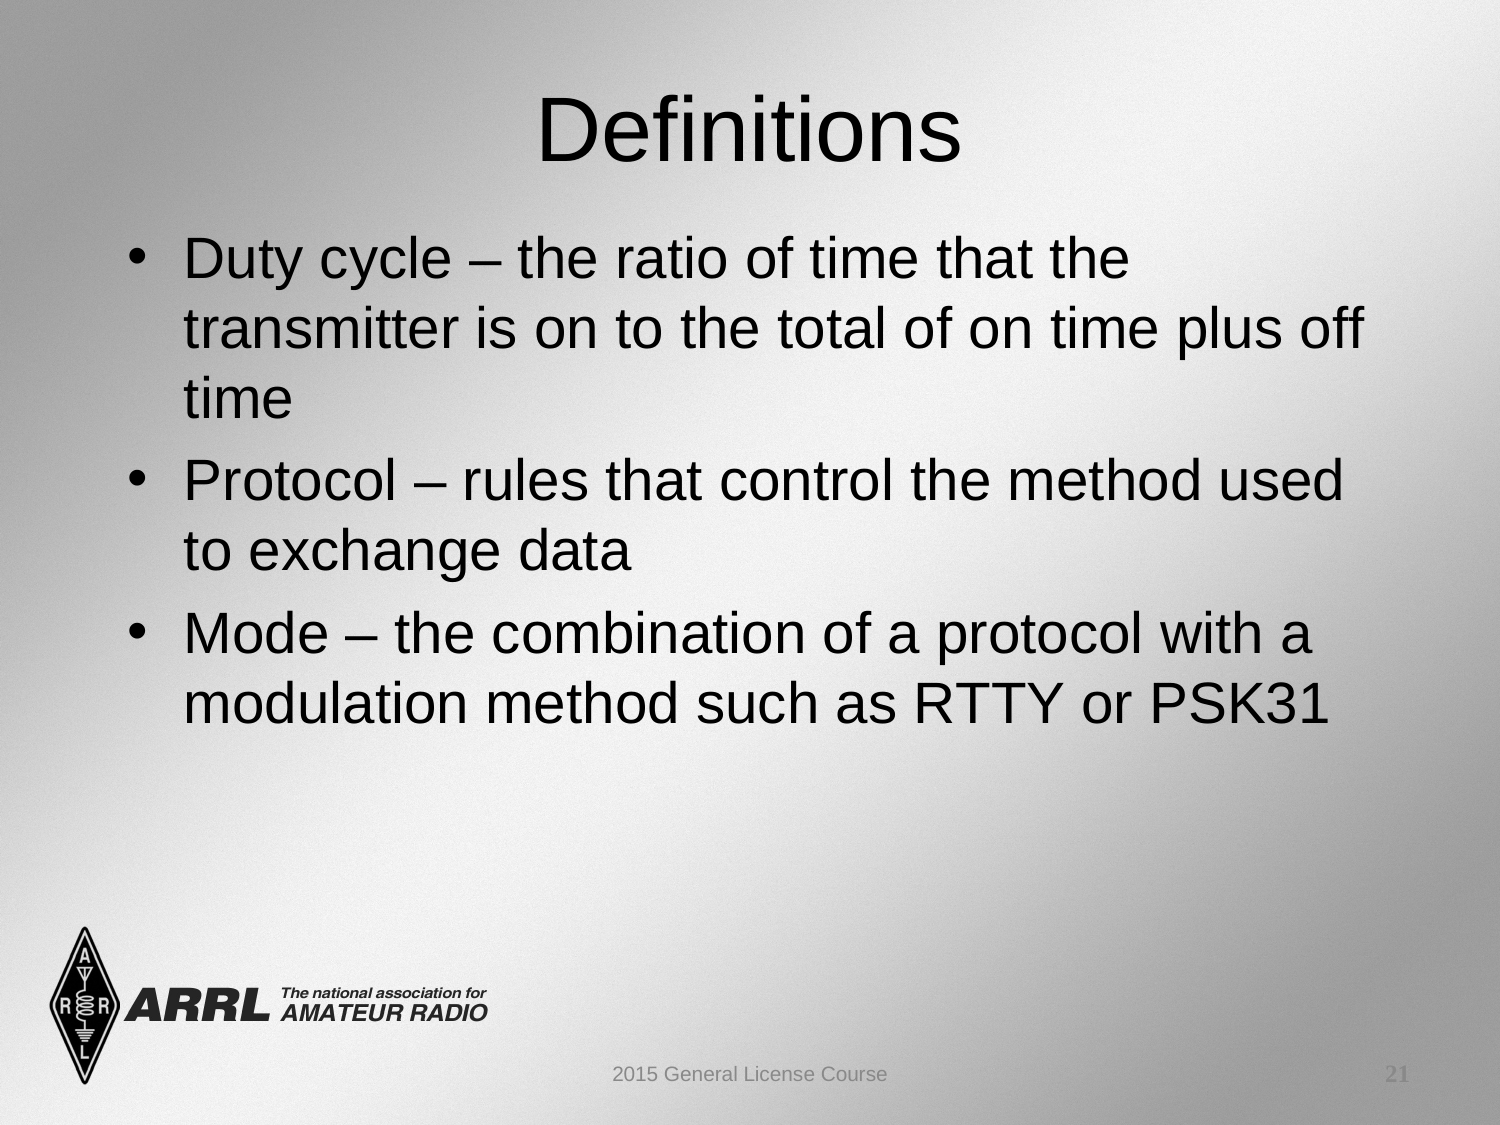

Definitions
Duty cycle – the ratio of time that the transmitter is on to the total of on time plus off time
Protocol – rules that control the method used to exchange data
Mode – the combination of a protocol with a modulation method such as RTTY or PSK31
2015 General License Course